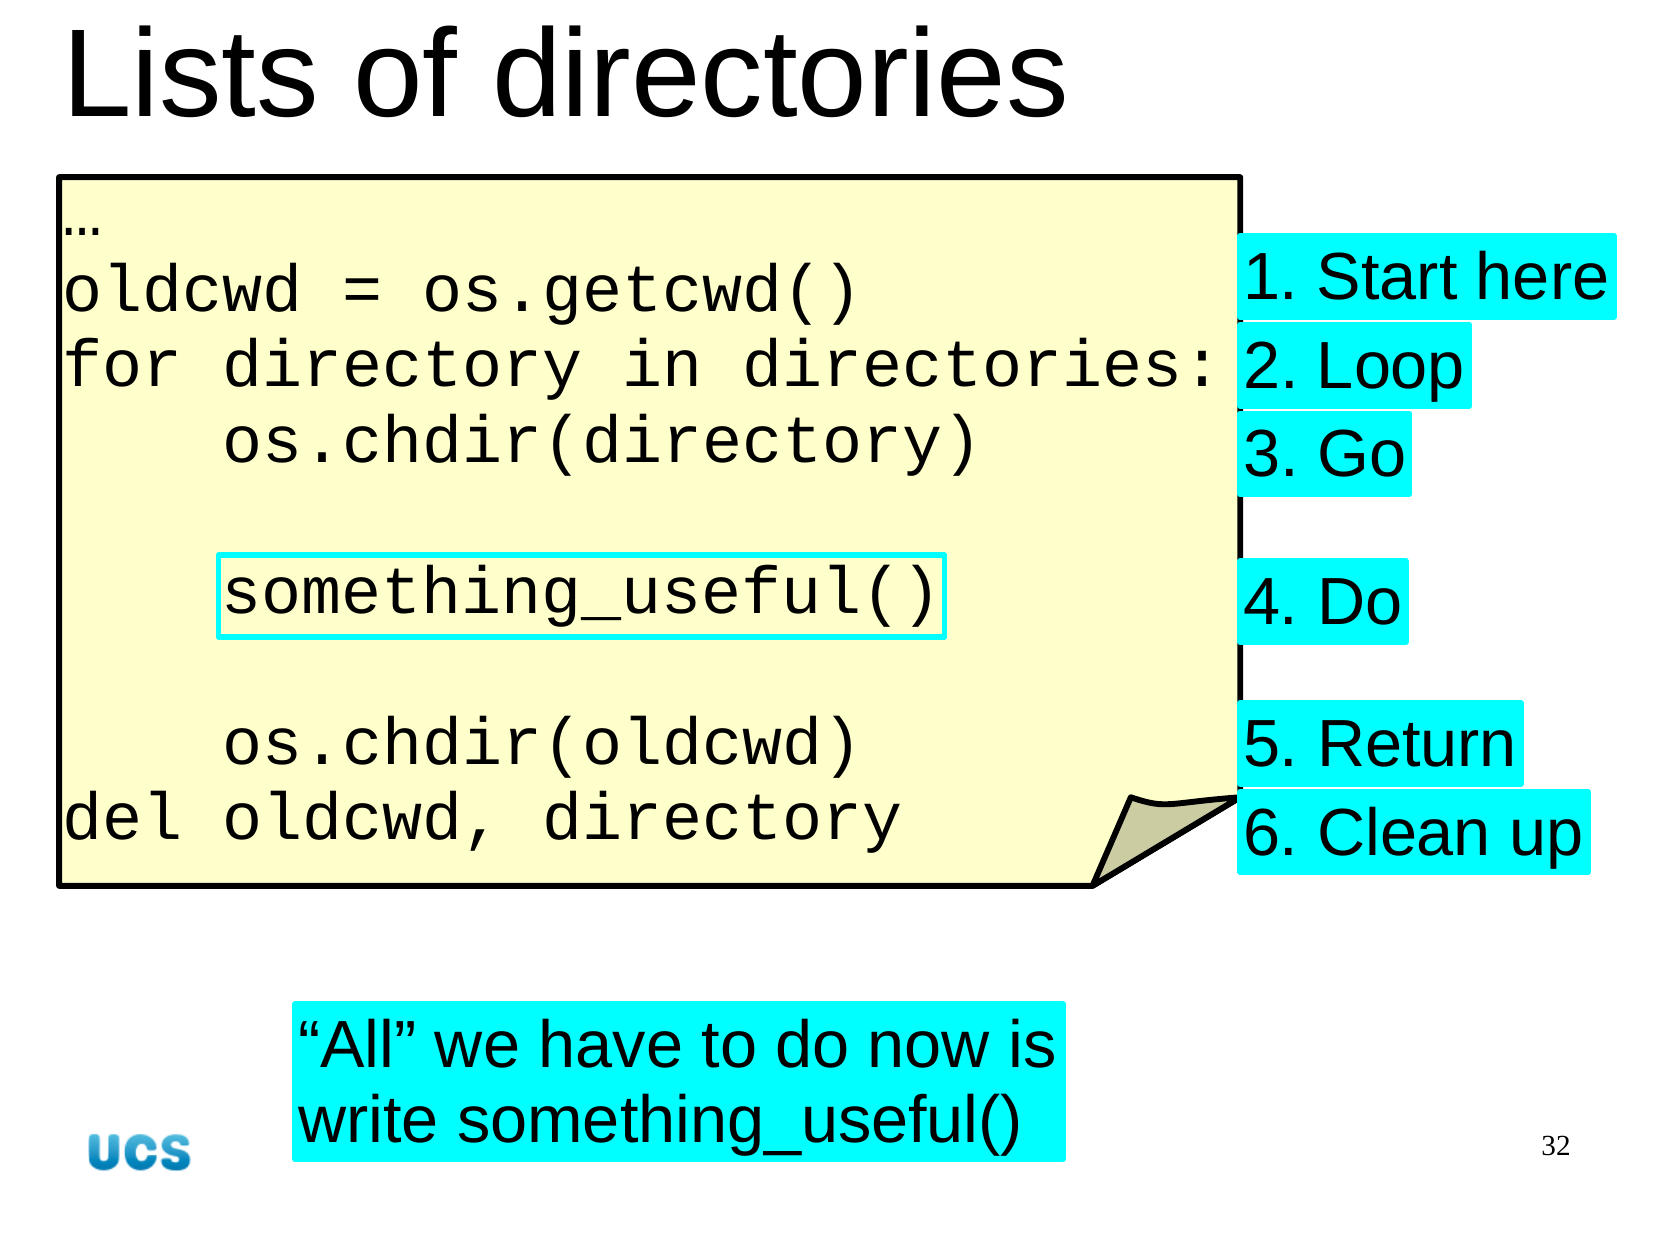

Lists of directories
…
oldcwd = os.getcwd()
for directory in directories:
 os.chdir(directory)
 os.chdir(oldcwd)
del oldcwd, directory
1. Start here
2. Loop
3.	Go
something_useful()
4.	Do
5.	Return
6.	Clean up
“All” we have to do now is
write something_useful()
32